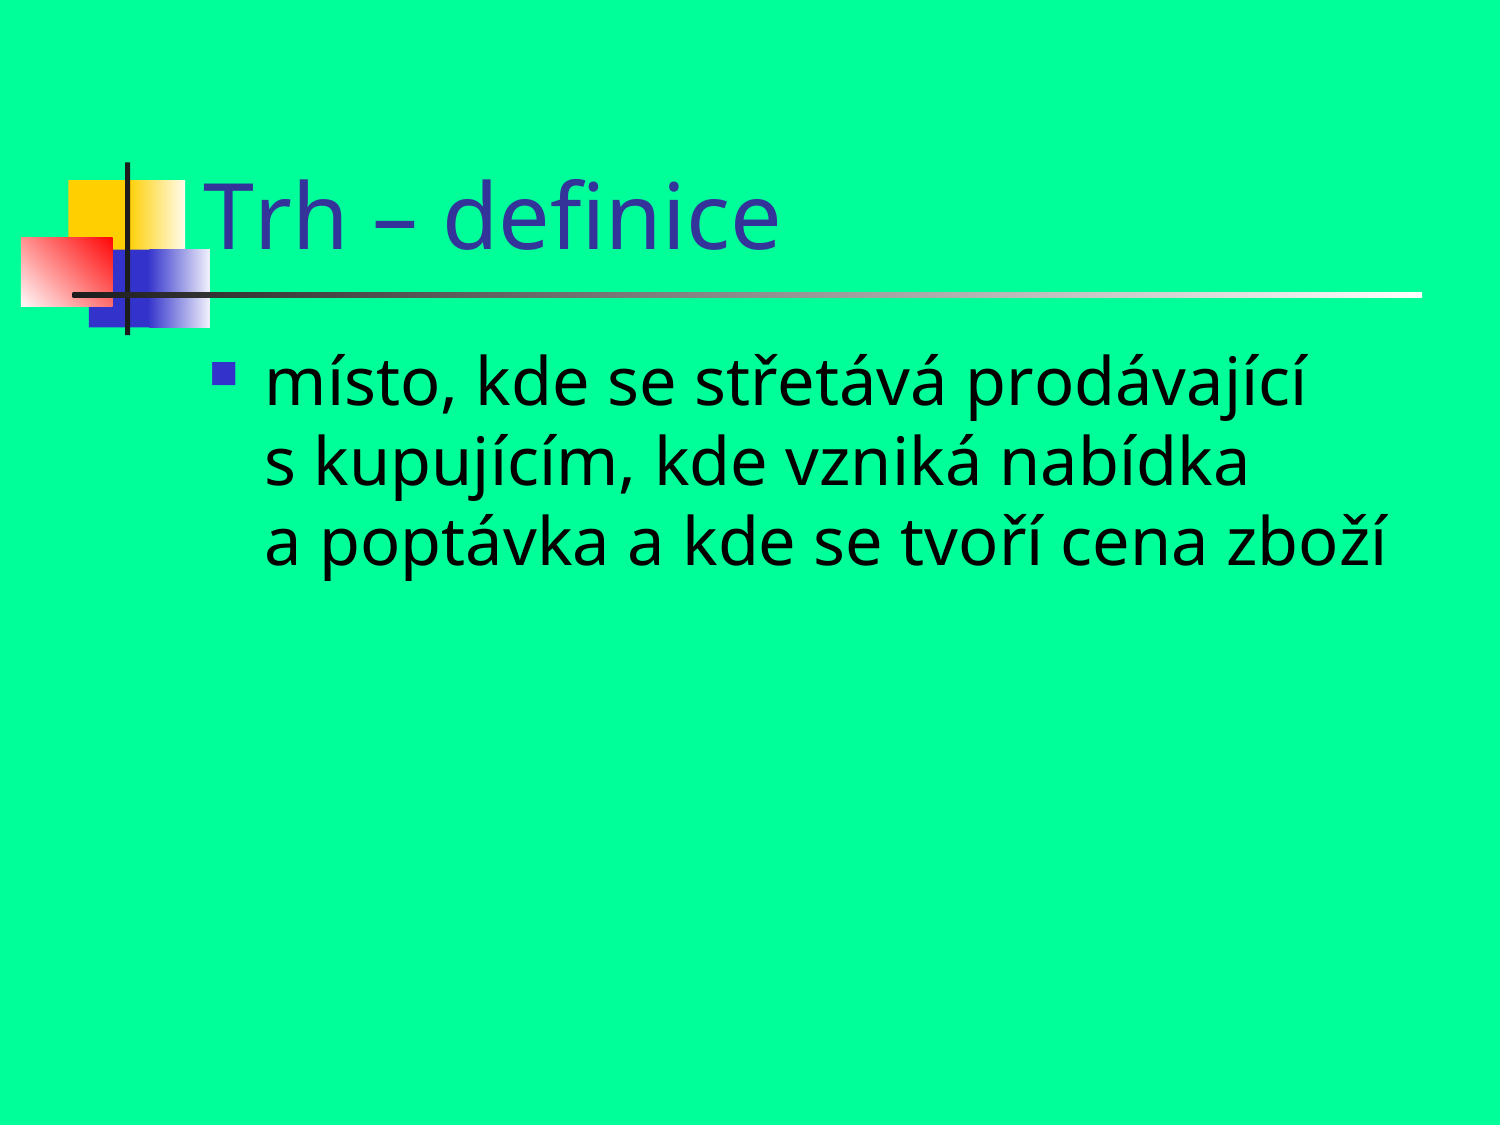

# Trh – definice
místo, kde se střetává prodávající
s kupujícím, kde vzniká nabídka
a poptávka a kde se tvoří cena zboží